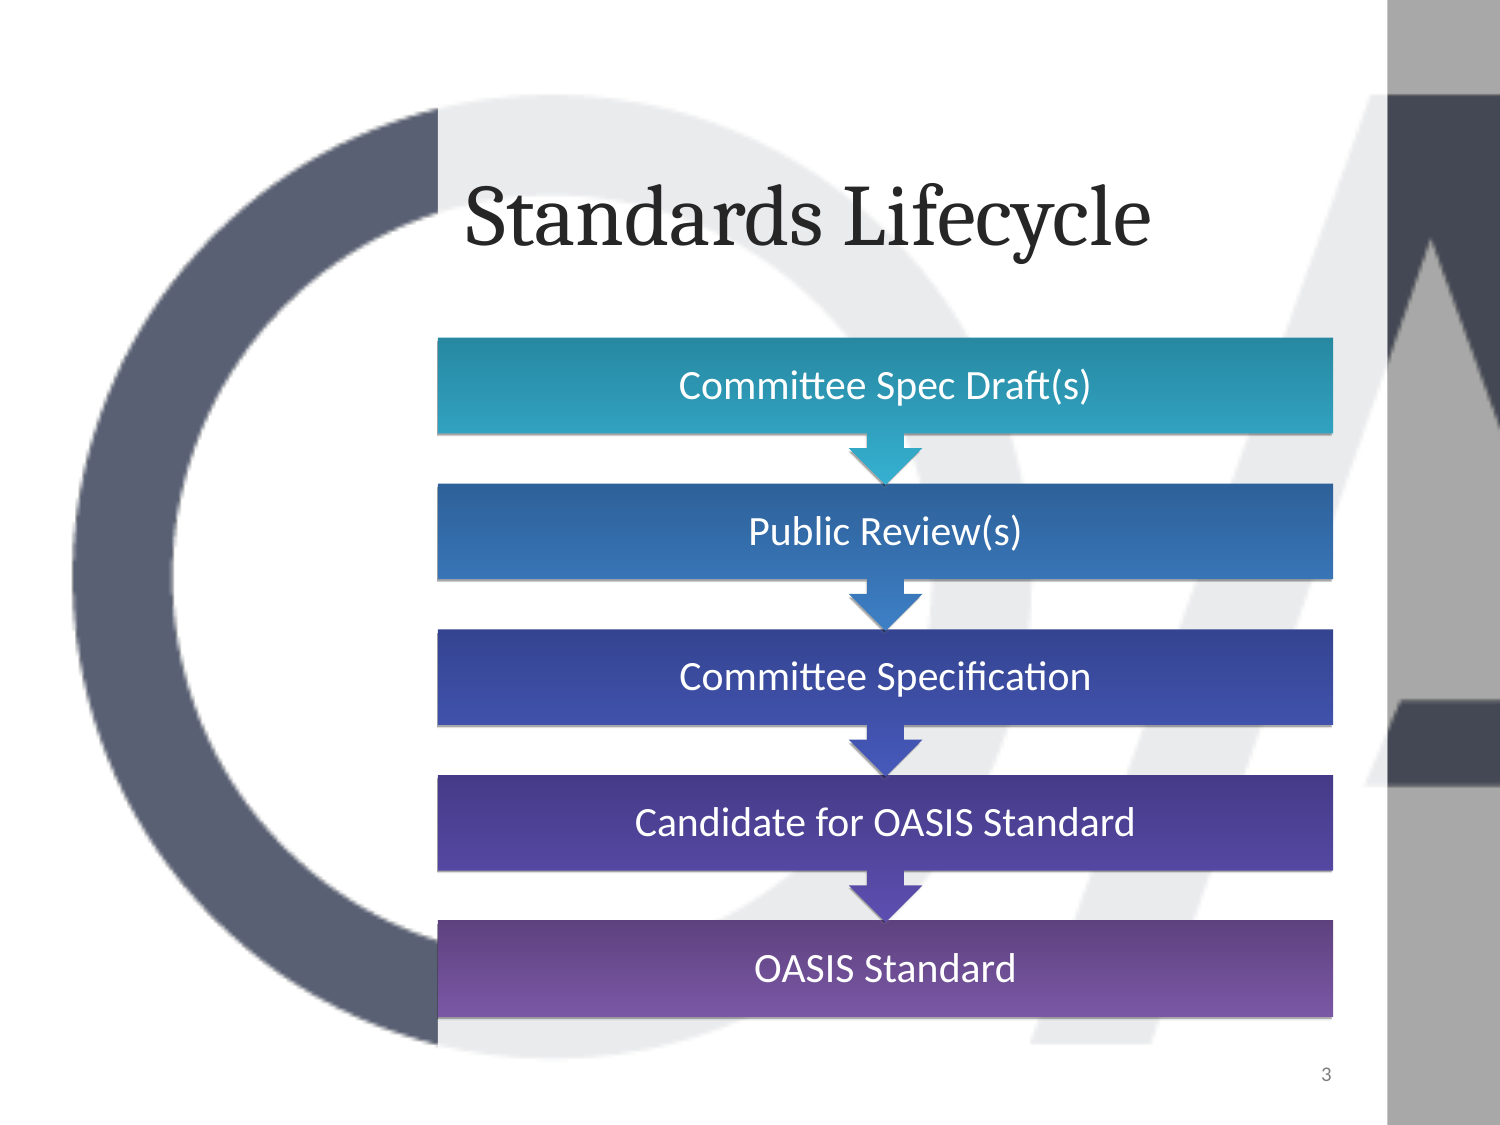

# Standards Lifecycle
Committee Spec Draft(s)
Public Review(s)
Committee Specification
Candidate for OASIS Standard
OASIS Standard
3